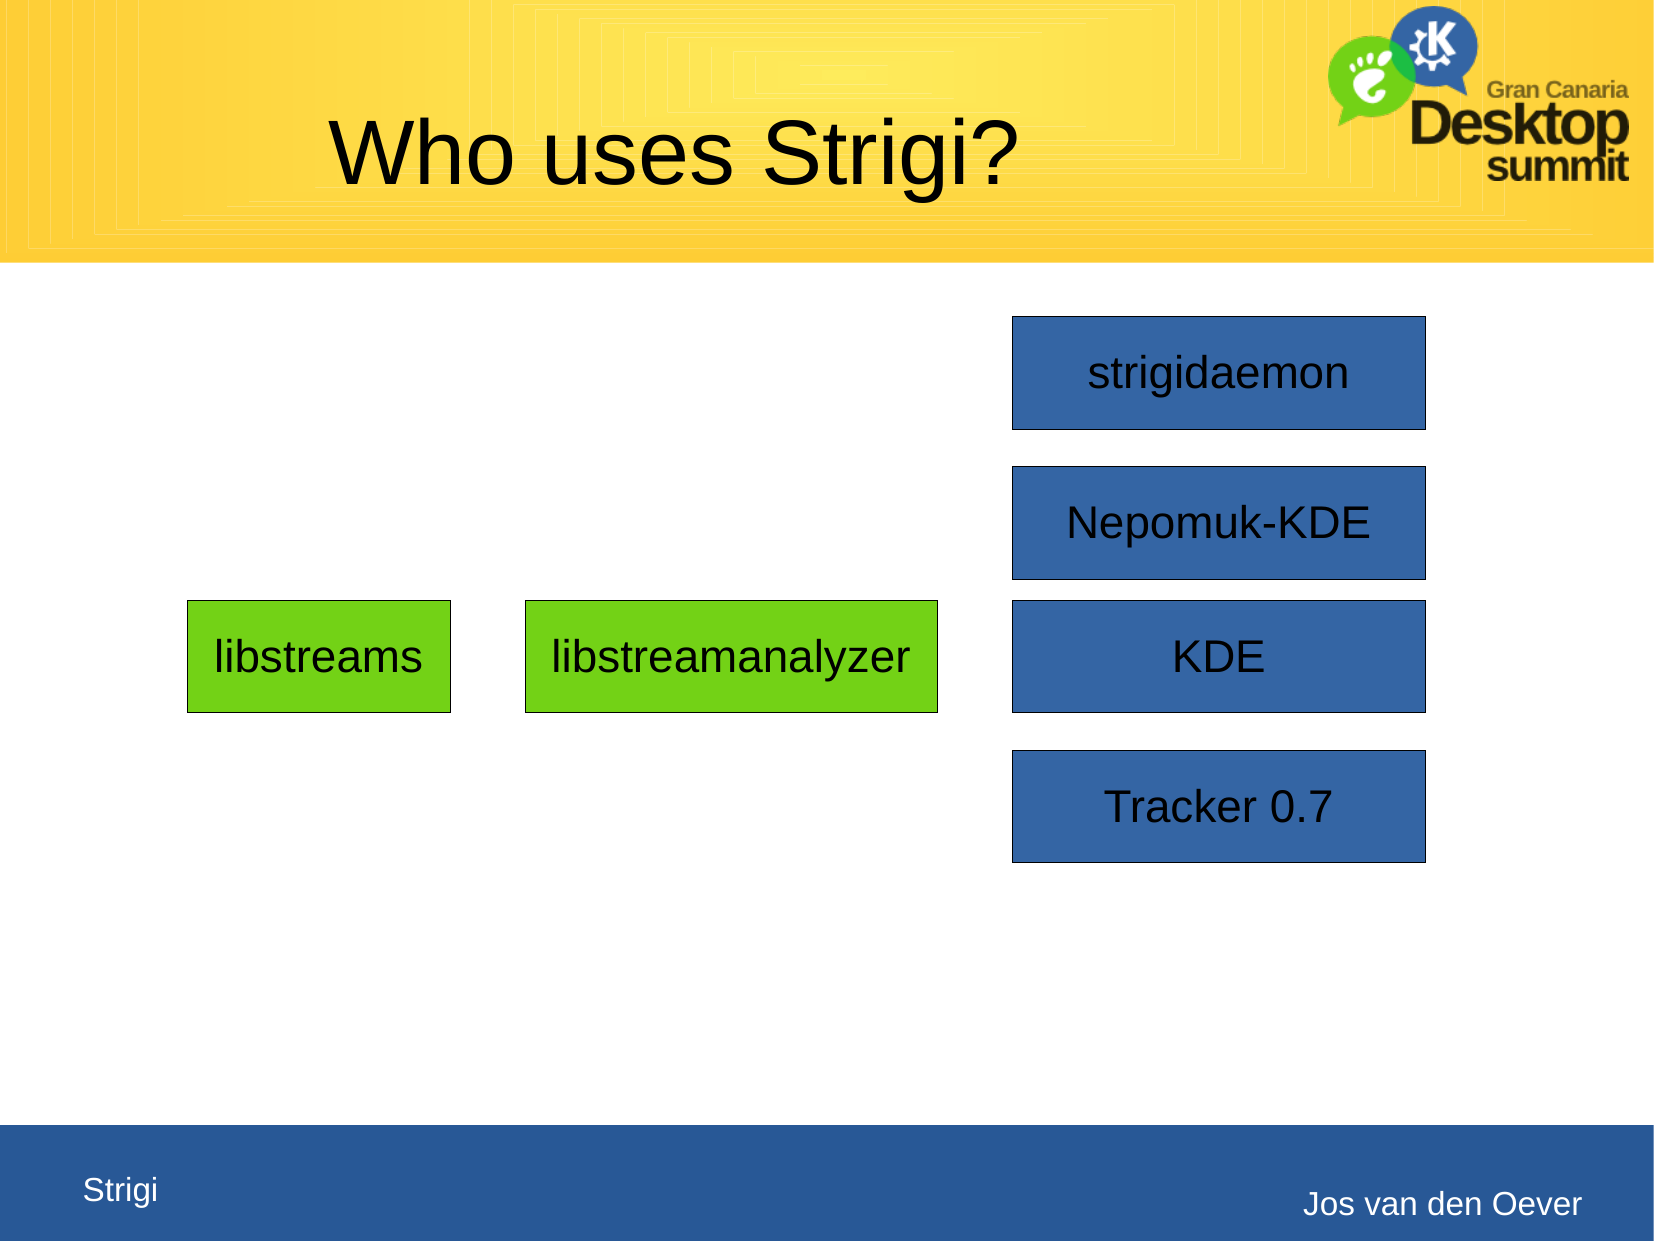

# Who uses Strigi?
strigidaemon
Nepomuk-KDE
libstreams
libstreamanalyzer
KDE
KDE
Tracker 0.7